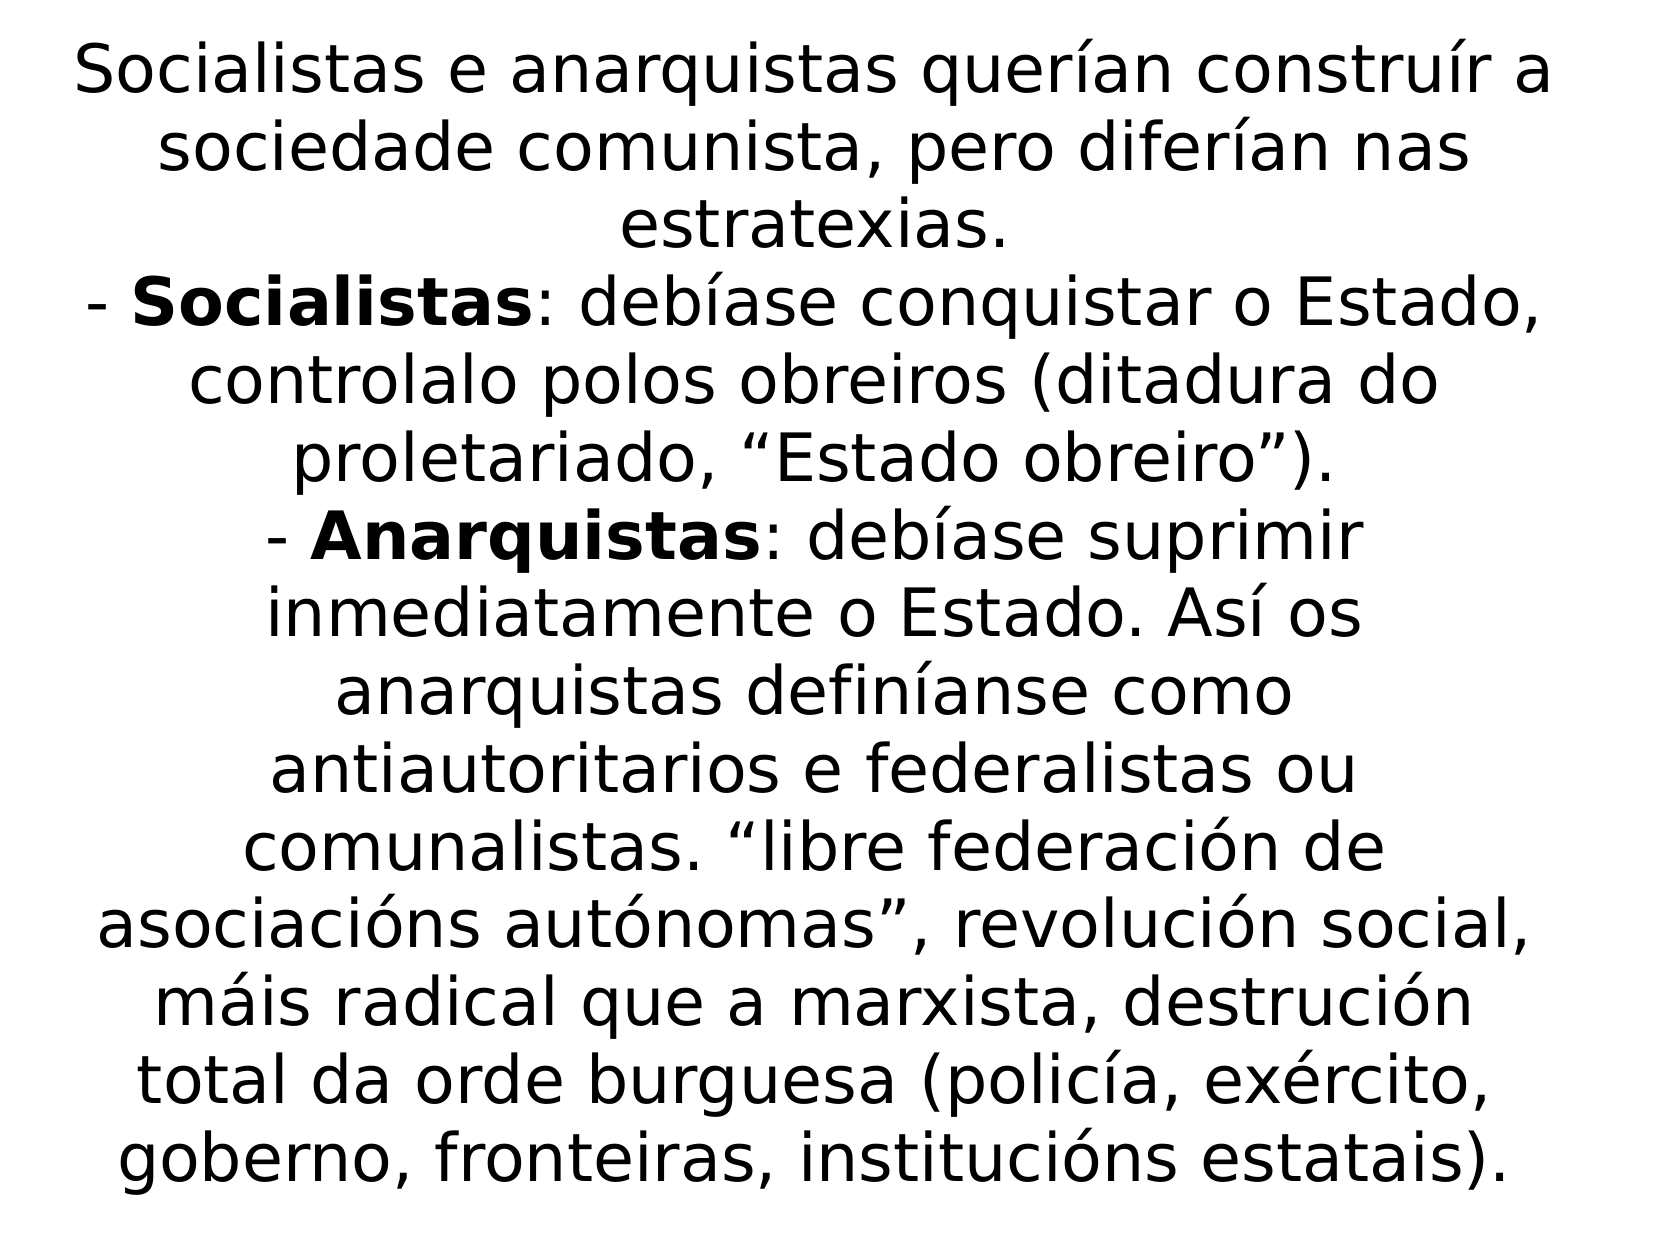

# Socialistas e anarquistas querían construír a sociedade comunista, pero diferían nas estratexias.
- Socialistas: debíase conquistar o Estado, controlalo polos obreiros (ditadura do proletariado, “Estado obreiro”).
- Anarquistas: debíase suprimir inmediatamente o Estado. Así os anarquistas definíanse como antiautoritarios e federalistas ou comunalistas. “libre federación de asociacións autónomas”, revolución social, máis radical que a marxista, destrución total da orde burguesa (policía, exército, goberno, fronteiras, institucións estatais).